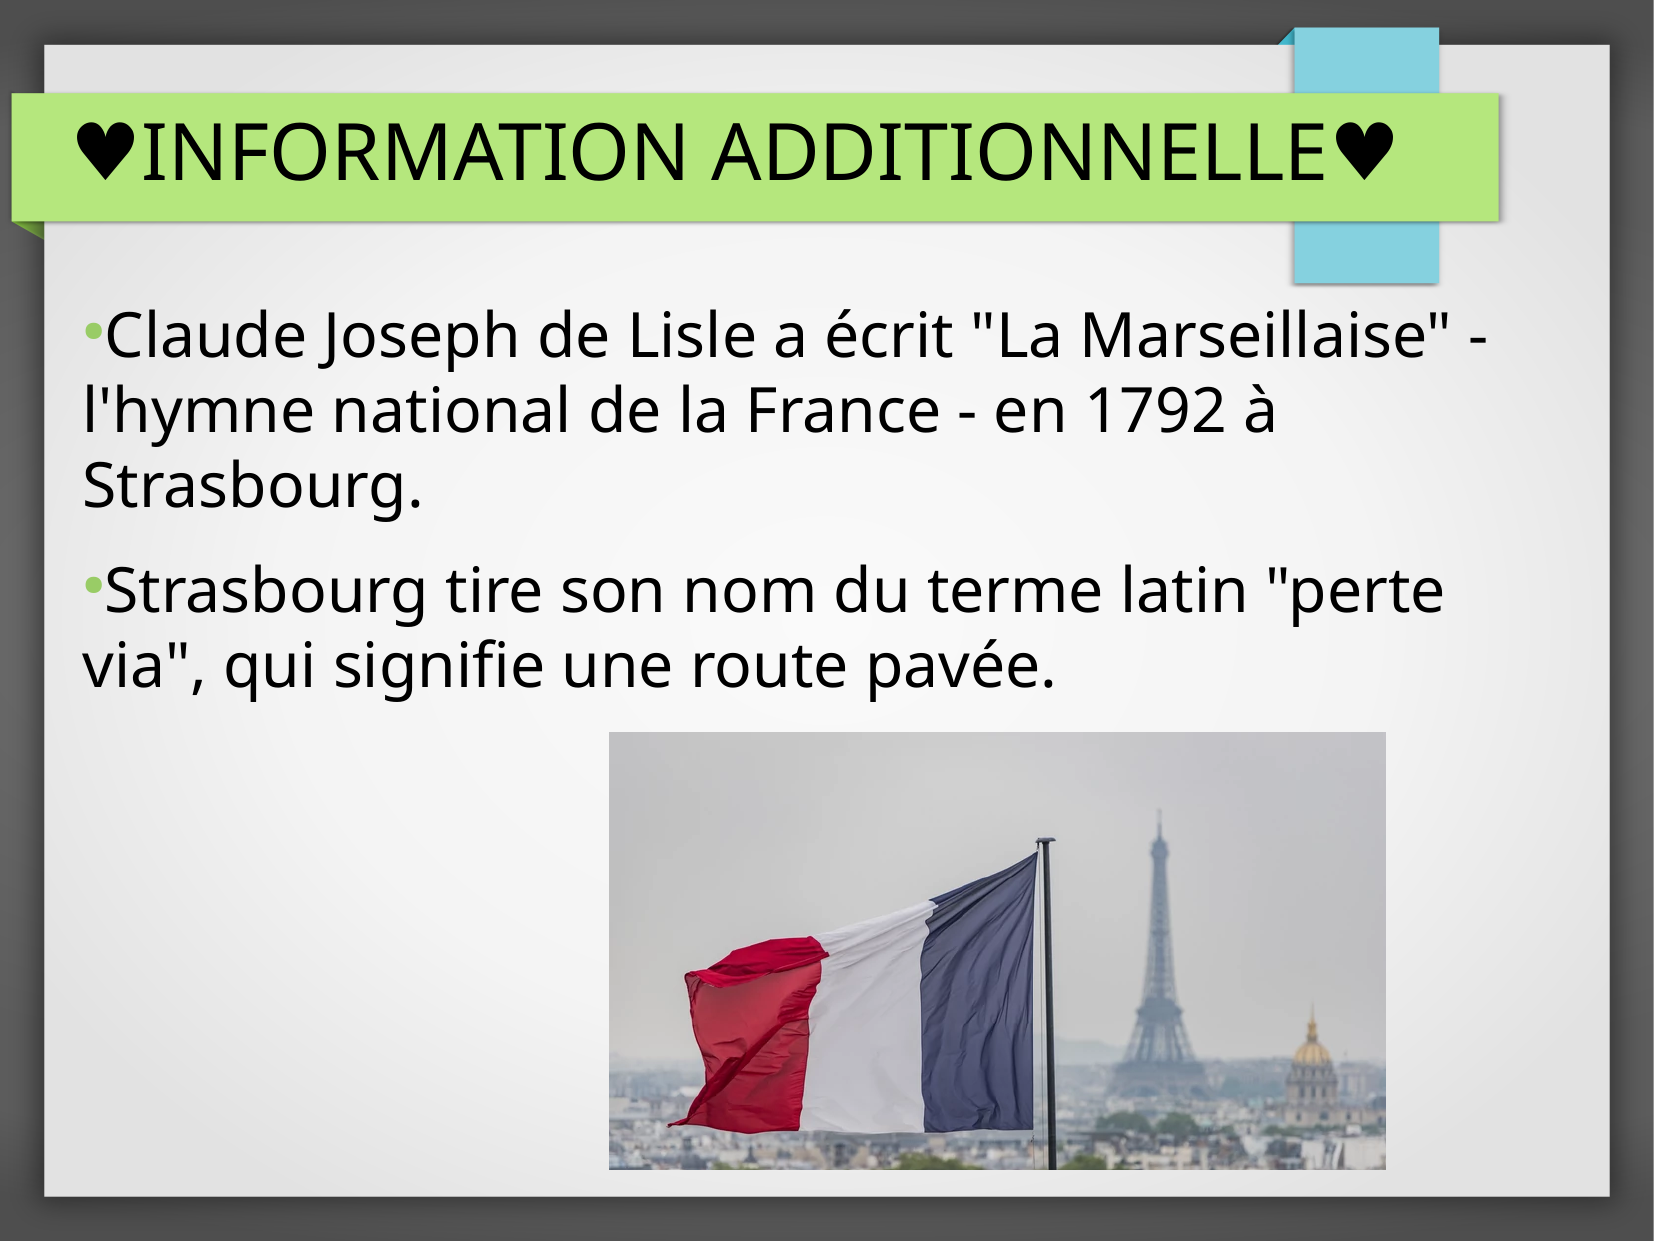

# ♥INFORMATION ADDITIONNELLE♥
Claude Joseph de Lisle a écrit "La Marseillaise" - l'hymne national de la France - en 1792 à Strasbourg.
Strasbourg tire son nom du terme latin "perte via", qui signifie une route pavée.